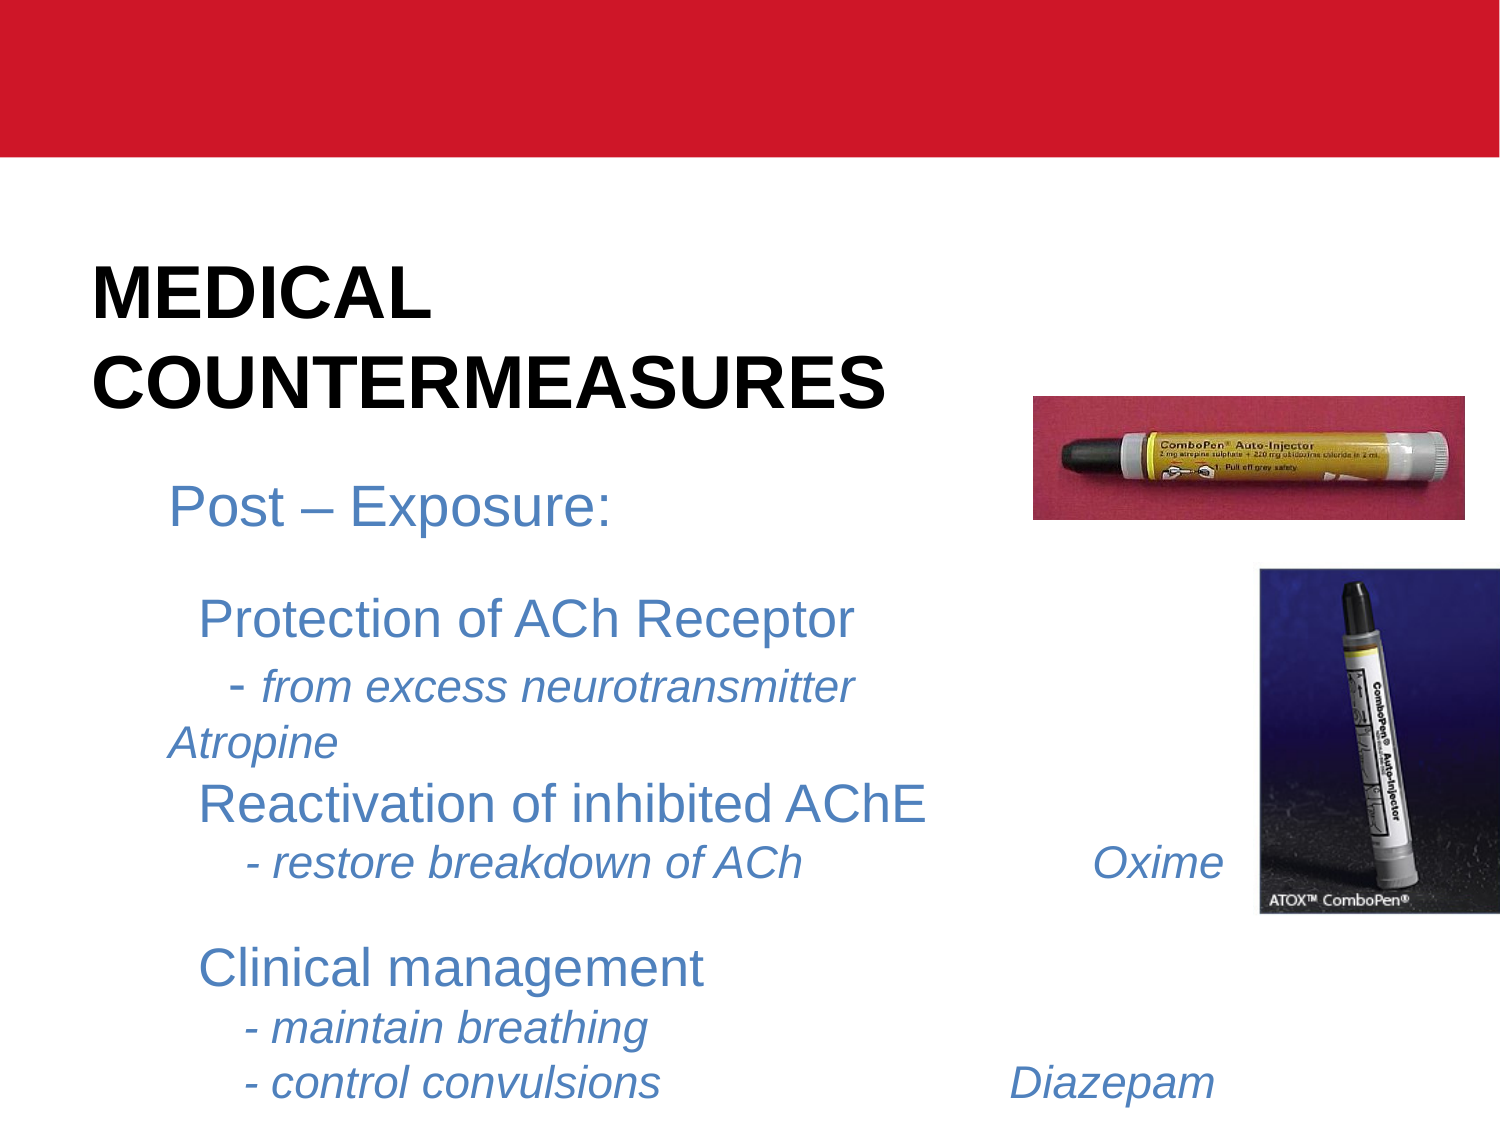

MEDICAL COUNTERMEASURES
Post – Exposure:
 Protection of ACh Receptor
 - from excess neurotransmitter 			Atropine
 Reactivation of inhibited AChE
 - restore breakdown of ACh 		 Oxime
 Clinical management
- maintain breathing
- control convulsions 				 Diazepam
DATE